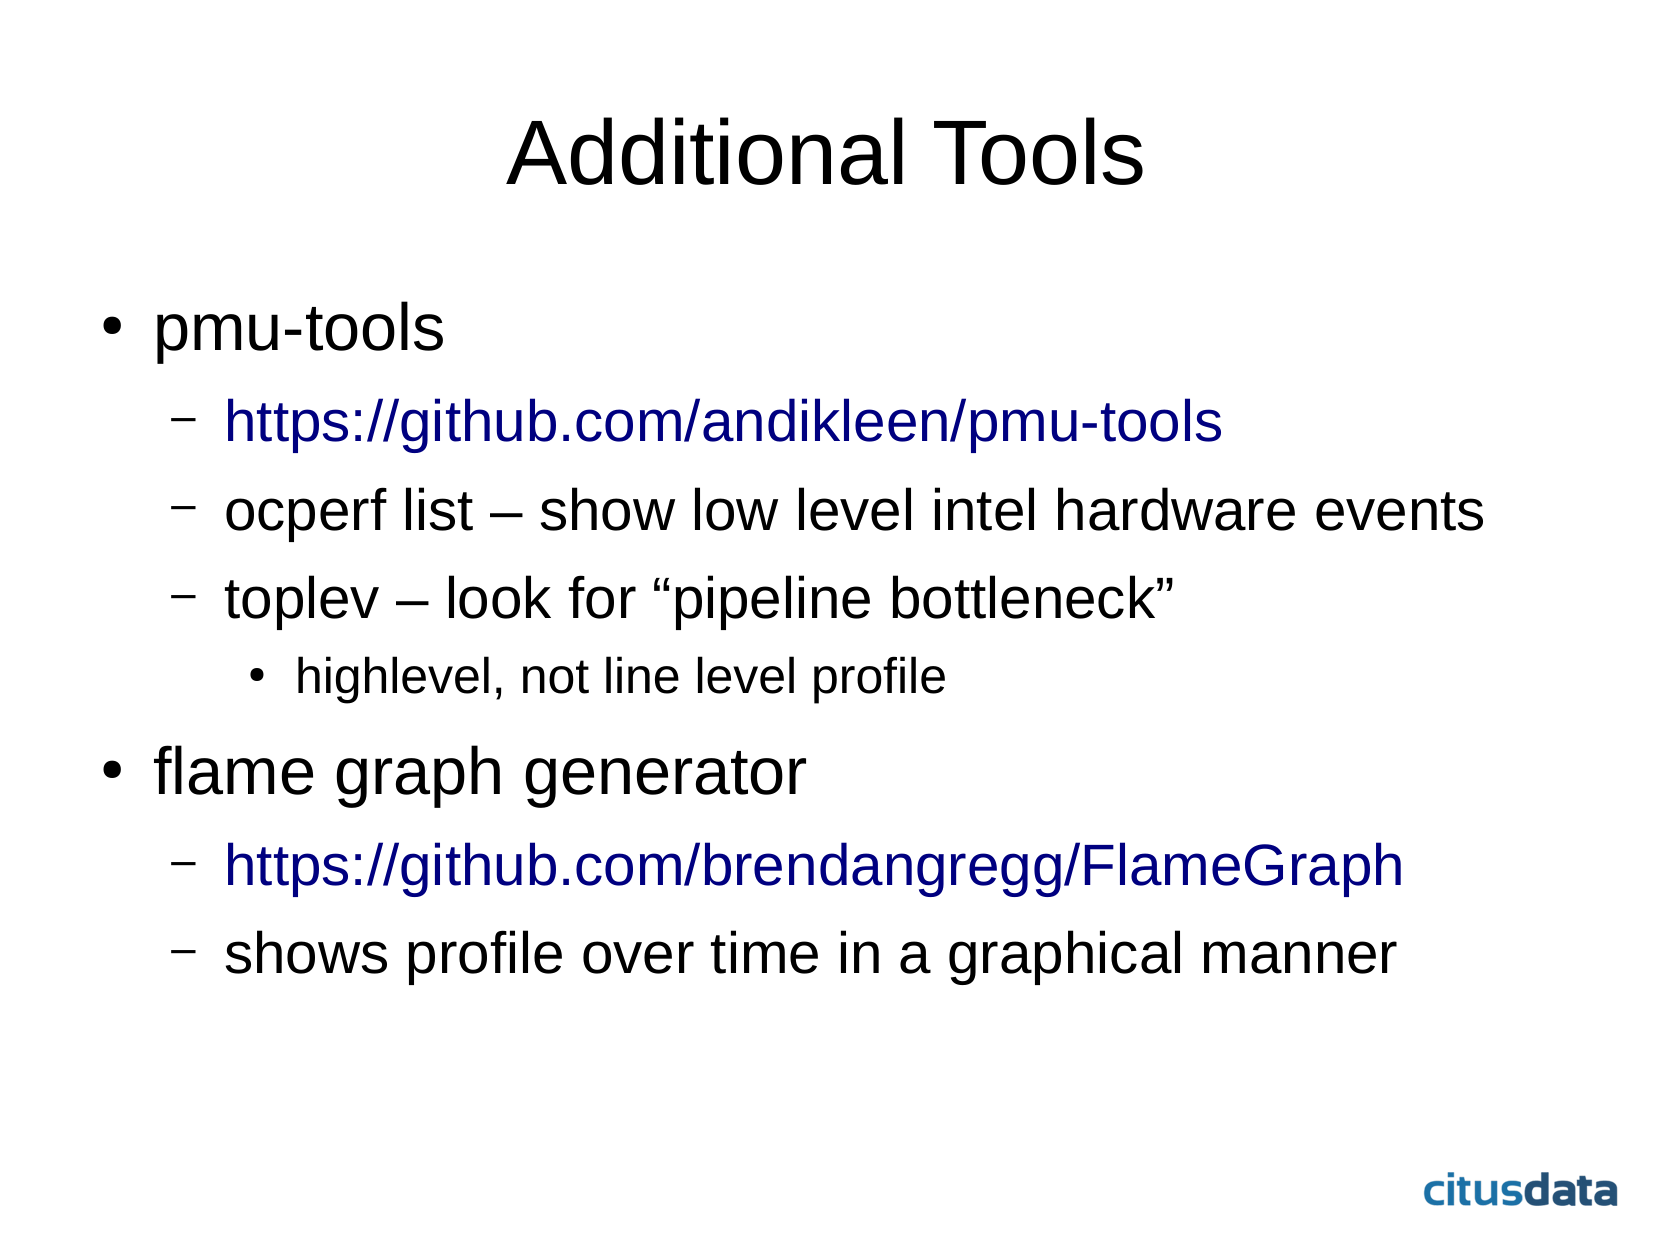

# Additional Tools
pmu-tools
https://github.com/andikleen/pmu-tools
ocperf list – show low level intel hardware events
toplev – look for “pipeline bottleneck”
highlevel, not line level profile
flame graph generator
https://github.com/brendangregg/FlameGraph
shows profile over time in a graphical manner